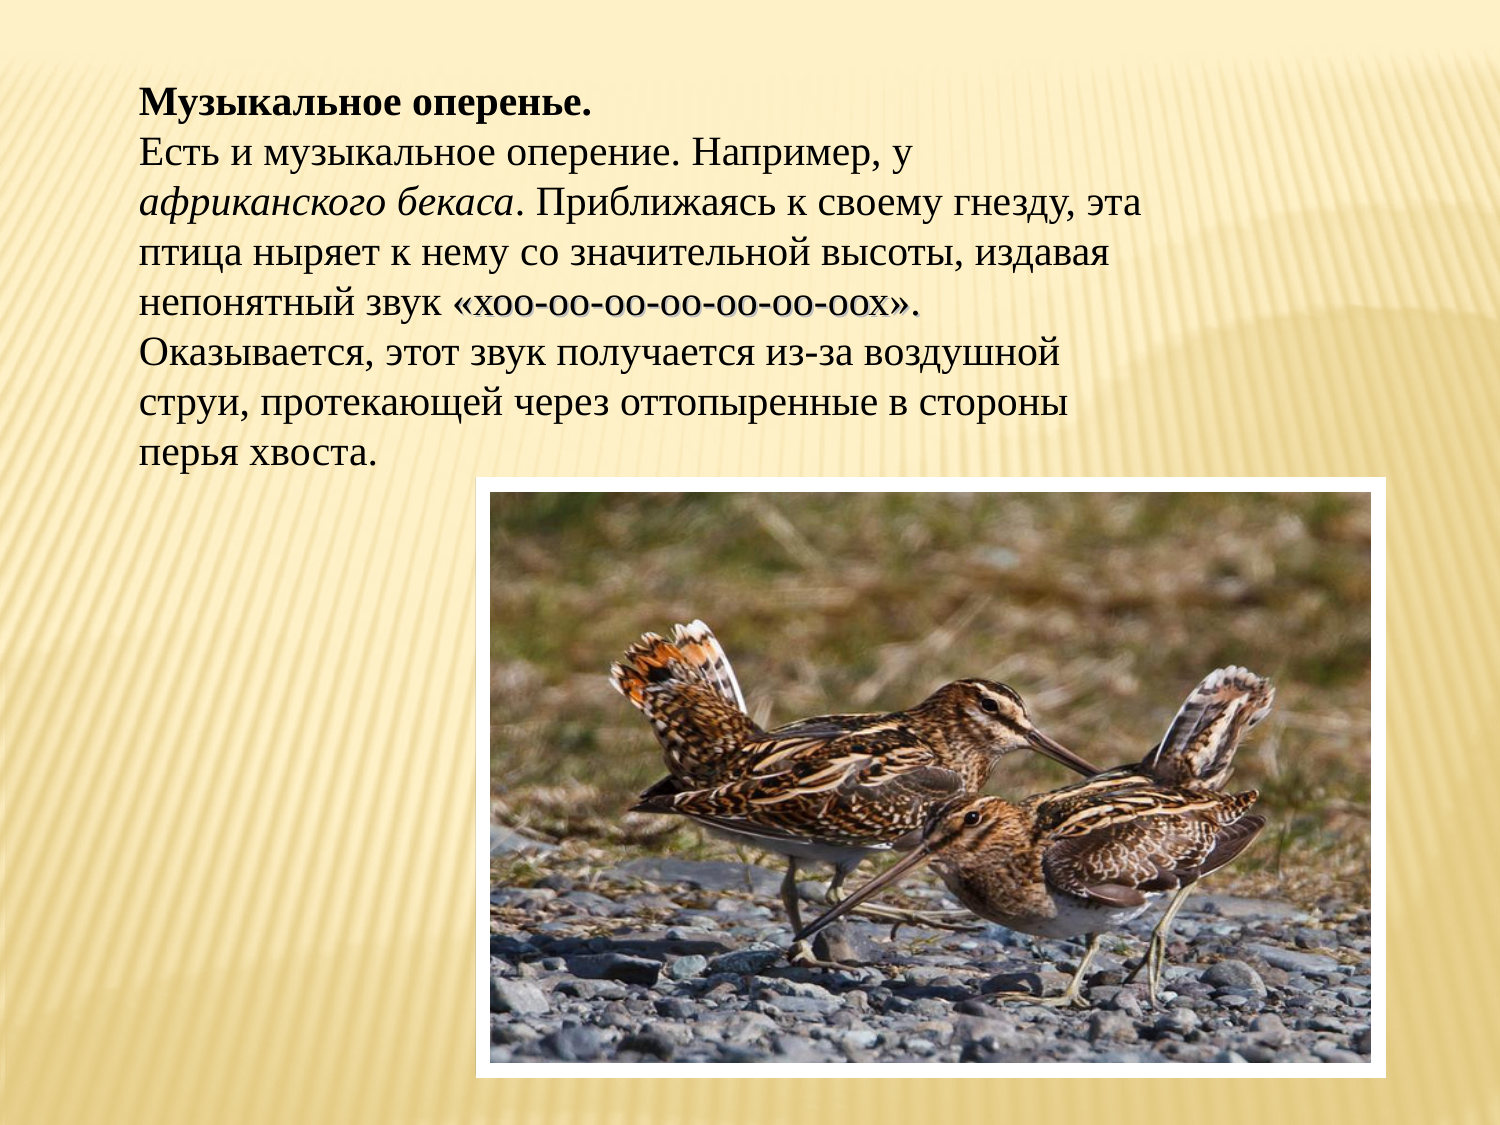

Музыкальное оперенье.
Есть и музыкальное оперение. Например, у африканского бекаса. Приближаясь к своему гнезду, эта птица ныряет к нему со значительной высоты, издавая непонятный звук «хоо-оо-оо-оо-оо-оо-оох». Оказывается, этот звук получается из-за воздушной струи, протекающей через оттопыренные в стороны перья хвоста.